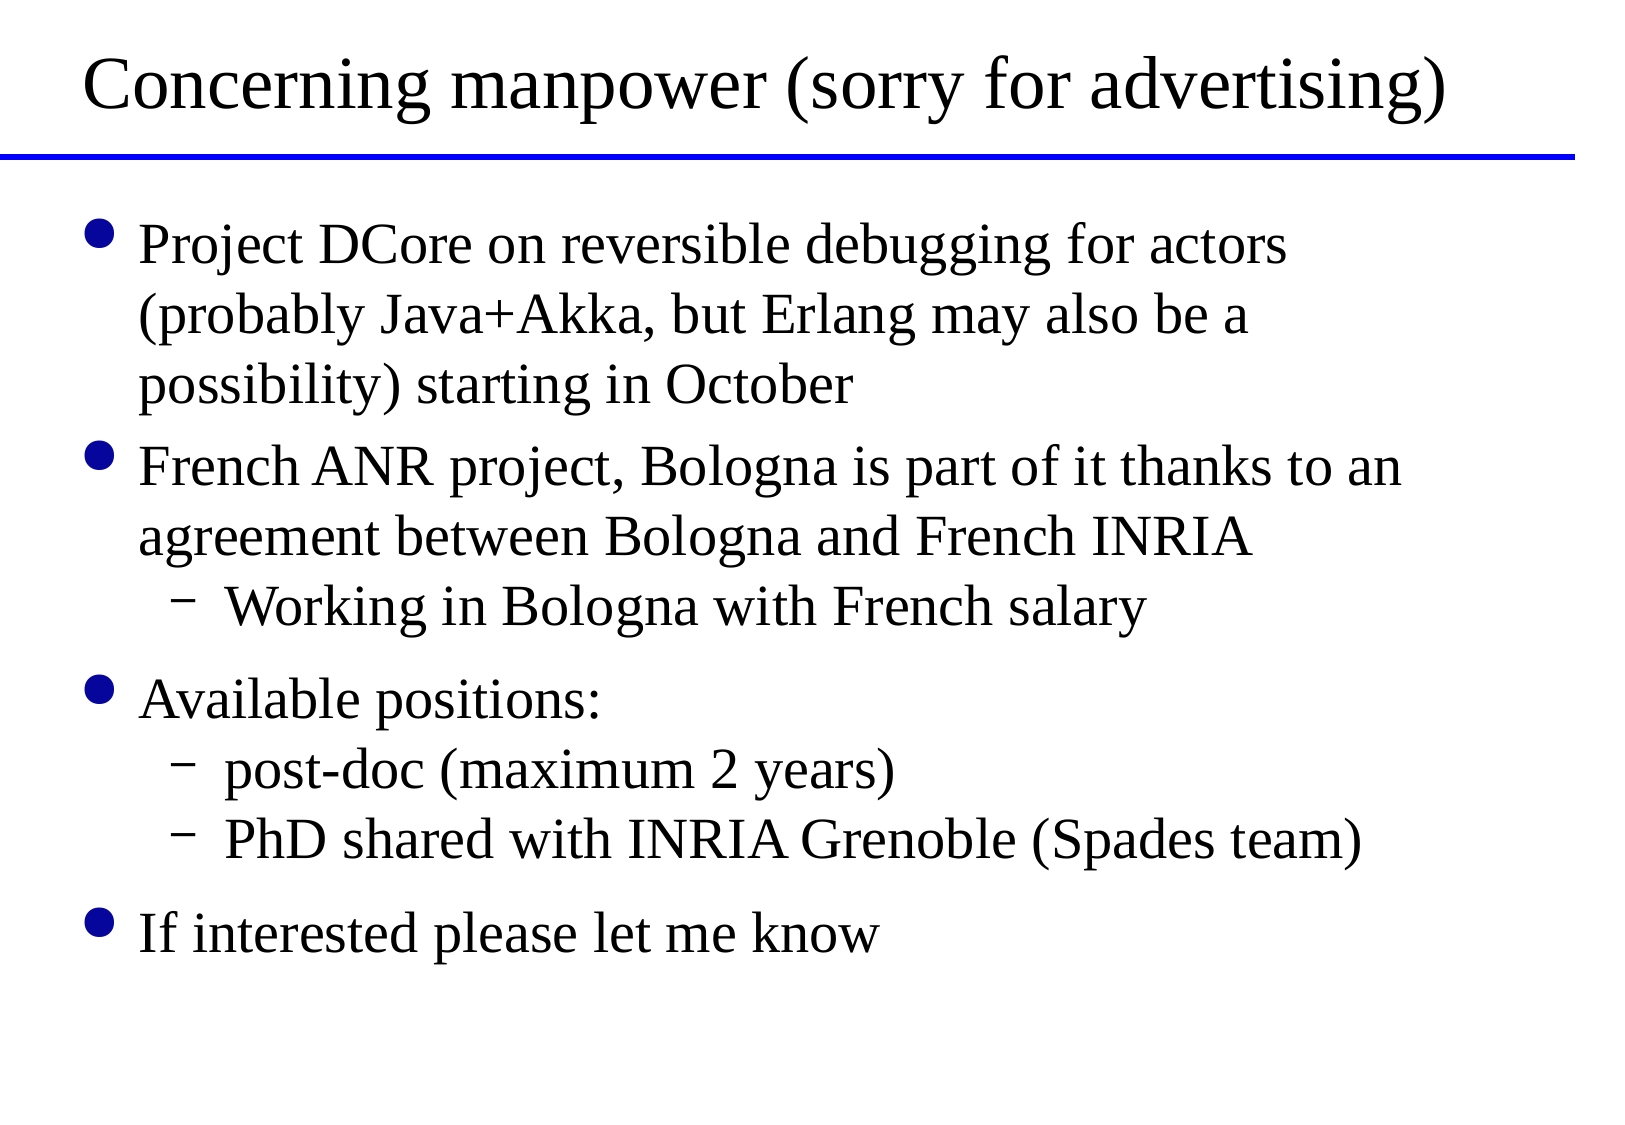

# Concerning manpower (sorry for advertising)
Project DCore on reversible debugging for actors (probably Java+Akka, but Erlang may also be a possibility) starting in October
French ANR project, Bologna is part of it thanks to an agreement between Bologna and French INRIA
Working in Bologna with French salary
Available positions:
post-doc (maximum 2 years)
PhD shared with INRIA Grenoble (Spades team)
If interested please let me know